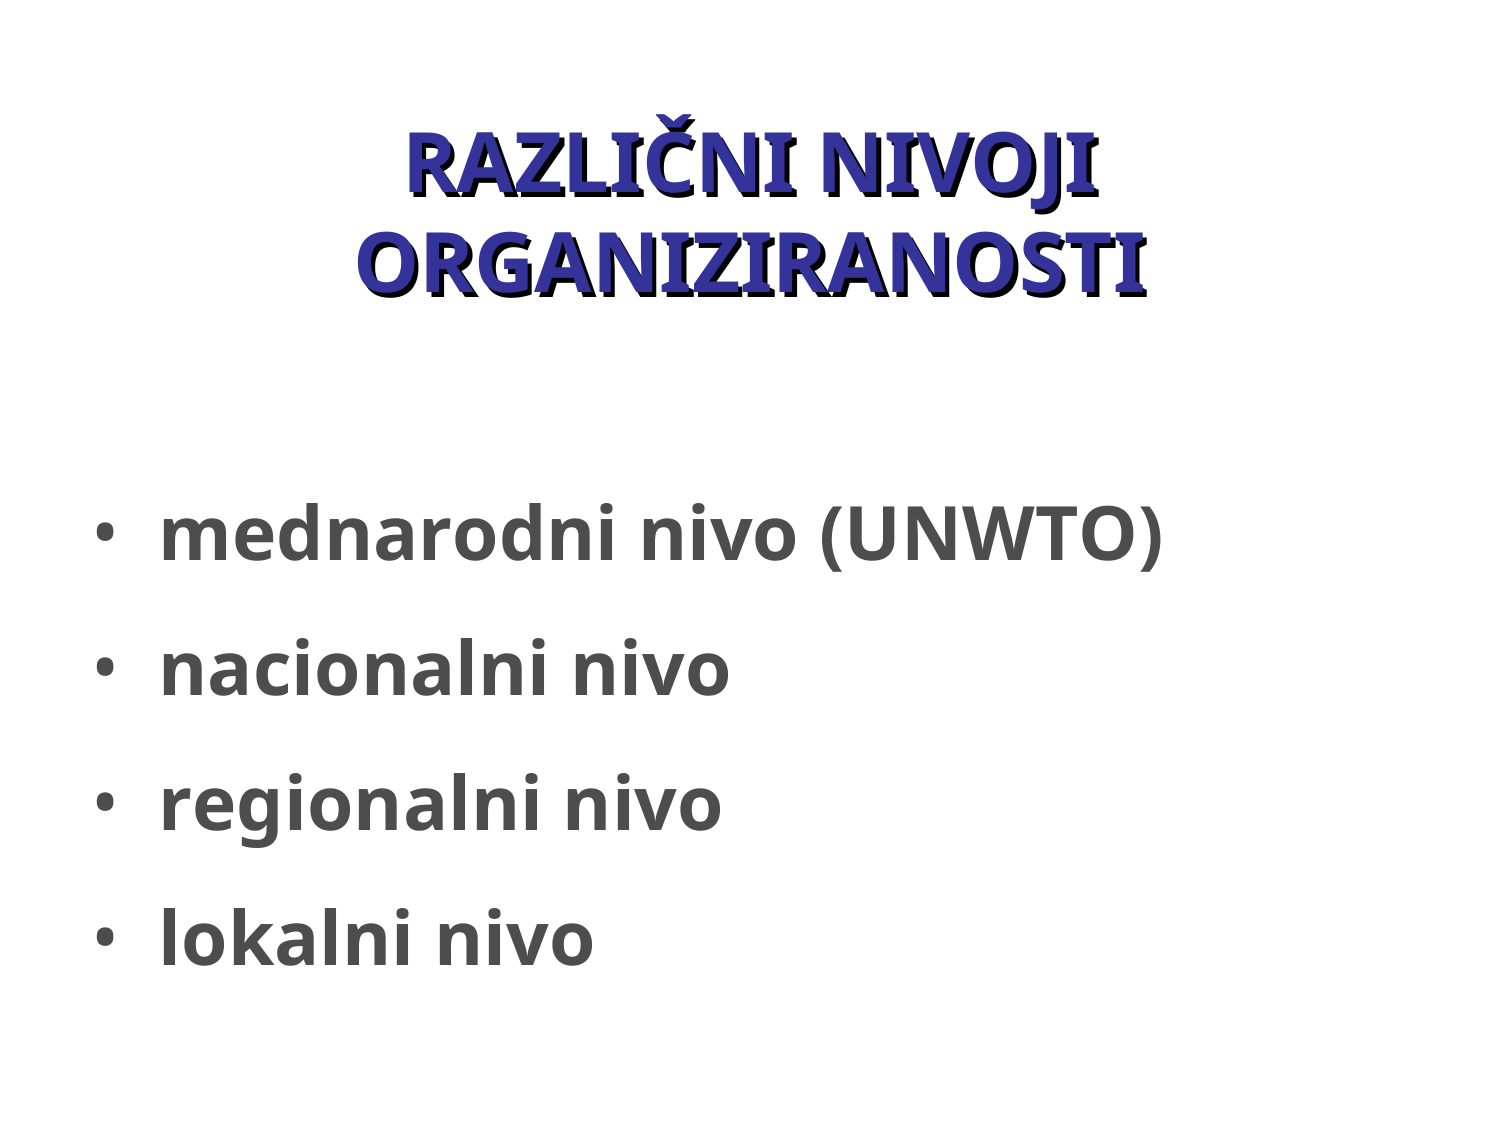

RAZLIČNI NIVOJI ORGANIZIRANOSTI
 mednarodni nivo (UNWTO)
 nacionalni nivo
 regionalni nivo
 lokalni nivo